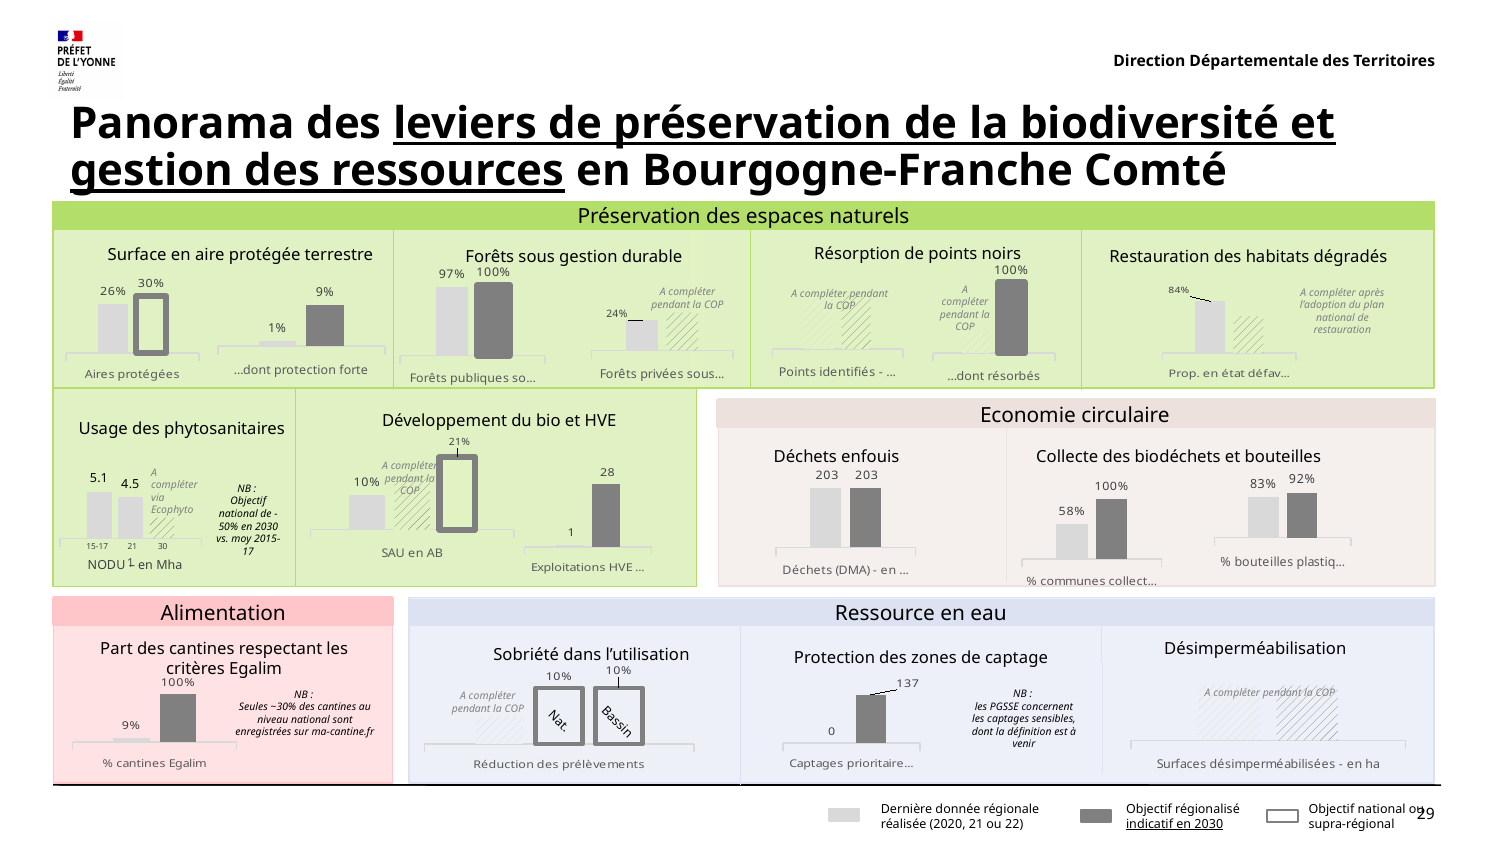

Direction Départementale des Territoires
# Panorama des leviers de préservation de la biodiversité et gestion des ressources en Bourgogne-Franche Comté
Préservation des espaces naturels
Résorption de points noirs
Surface en aire protégée terrestre
Restauration des habitats dégradés
Forêts sous gestion durable
### Chart
| Category | 2019 | 2030 |
|---|---|---|
| …dont résorbés | 0.3 | 1.0 |
### Chart
| Category | 2019 | 2030 |
|---|---|---|
| Forêts publiques sous DGD | 0.97 | 1.0 |A compléter pendant la COP
A compléter pendant la COP
### Chart
| Category | 2019 | 2030 |
|---|---|---|
| Aires protégées | 0.26 | 0.3 |A compléter pendant la COP
### Chart
| Category | 2019 | 2030 |
|---|---|---|
| …dont protection forte | 0.01 | 0.09 |
### Chart
| Category | 2019 | 2030 |
|---|---|---|
| Forêts privées sous DGD | 0.24 | 0.3 |
### Chart
| Category | 2019 | 2030 |
|---|---|---|
| Points identifiés - en # | 0.1 | 0.1 |
### Chart
| Category | 2019 | 2030 |
|---|---|---|
| Prop. en état défavorable | 0.84 | 0.6 |A compléter après l’adoption du plan national de restauration
Economie circulaire
Déchets enfouis
Collecte des biodéchets et bouteilles
### Chart
| Category | 2021 | 2030 |
|---|---|---|
| Déchets (DMA) - en kt/an | 203.0 | 203.0 |
### Chart
| Category | 2022 | 2030 |
|---|---|---|
| % bouteilles plastiques collectées | 0.83 | 0.92 |
### Chart
| Category | 2022 | 2030 |
|---|---|---|
| % communes collectant biodéchets | 0.58 | 1.0 |Développement du bio et HVE
Usage des phytosanitaires
### Chart
| Category | 15-17 | 21 | 30 |
|---|---|---|---|
| 1 | 5.1 | 4.5 | 2.25 |A compléter via Ecophyto
NB :
Objectif national de -50% en 2030 vs. moy 2015-17
15-17
21
30
NODU – en Mha
### Chart
| Category | 2019 | 2030 | Nat. |
|---|---|---|---|
| SAU en AB | 0.1 | 0.15 | 0.21 |A compléter pendant la COP
### Chart
| Category | 2019 | 2030 |
|---|---|---|
| Exploitations HVE - en k# | 1.0 | 28.0 |
Alimentation
Ressource en eau
Part des cantines respectant les critères Egalim
Désimperméabilisation
Sobriété dans l’utilisation
Protection des zones de captage
### Chart
| Category | 2019 | 2030 | Bassins |
|---|---|---|---|
| Réduction des prélèvements | 0.05 | 0.1 | 0.1 |A compléter pendant la COP
### Chart
| Category | 2022 | 2030 |
|---|---|---|
| % cantines Egalim | 0.09 | 1.0 |
### Chart
| Category | 2019 | 2030 |
|---|---|---|
| Captages prioritaires dotés d'un PGSSE - en # | 0.0 | 137.0 |A compléter pendant la COP
### Chart
| Category | 2019 | 2030 |
|---|---|---|
| Surfaces désimperméabilisées - en ha | 0.3 | 0.3 |NB :
les PGSSE concernent les captages sensibles, dont la définition est à venir
NB :
Seules ~30% des cantines au niveau national sont enregistrées sur ma-cantine.fr
Nat.
Bassin
29
Dernière donnée régionale réalisée (2020, 21 ou 22)
Objectif régionalisé indicatif en 2030
Objectif national ou supra-régional